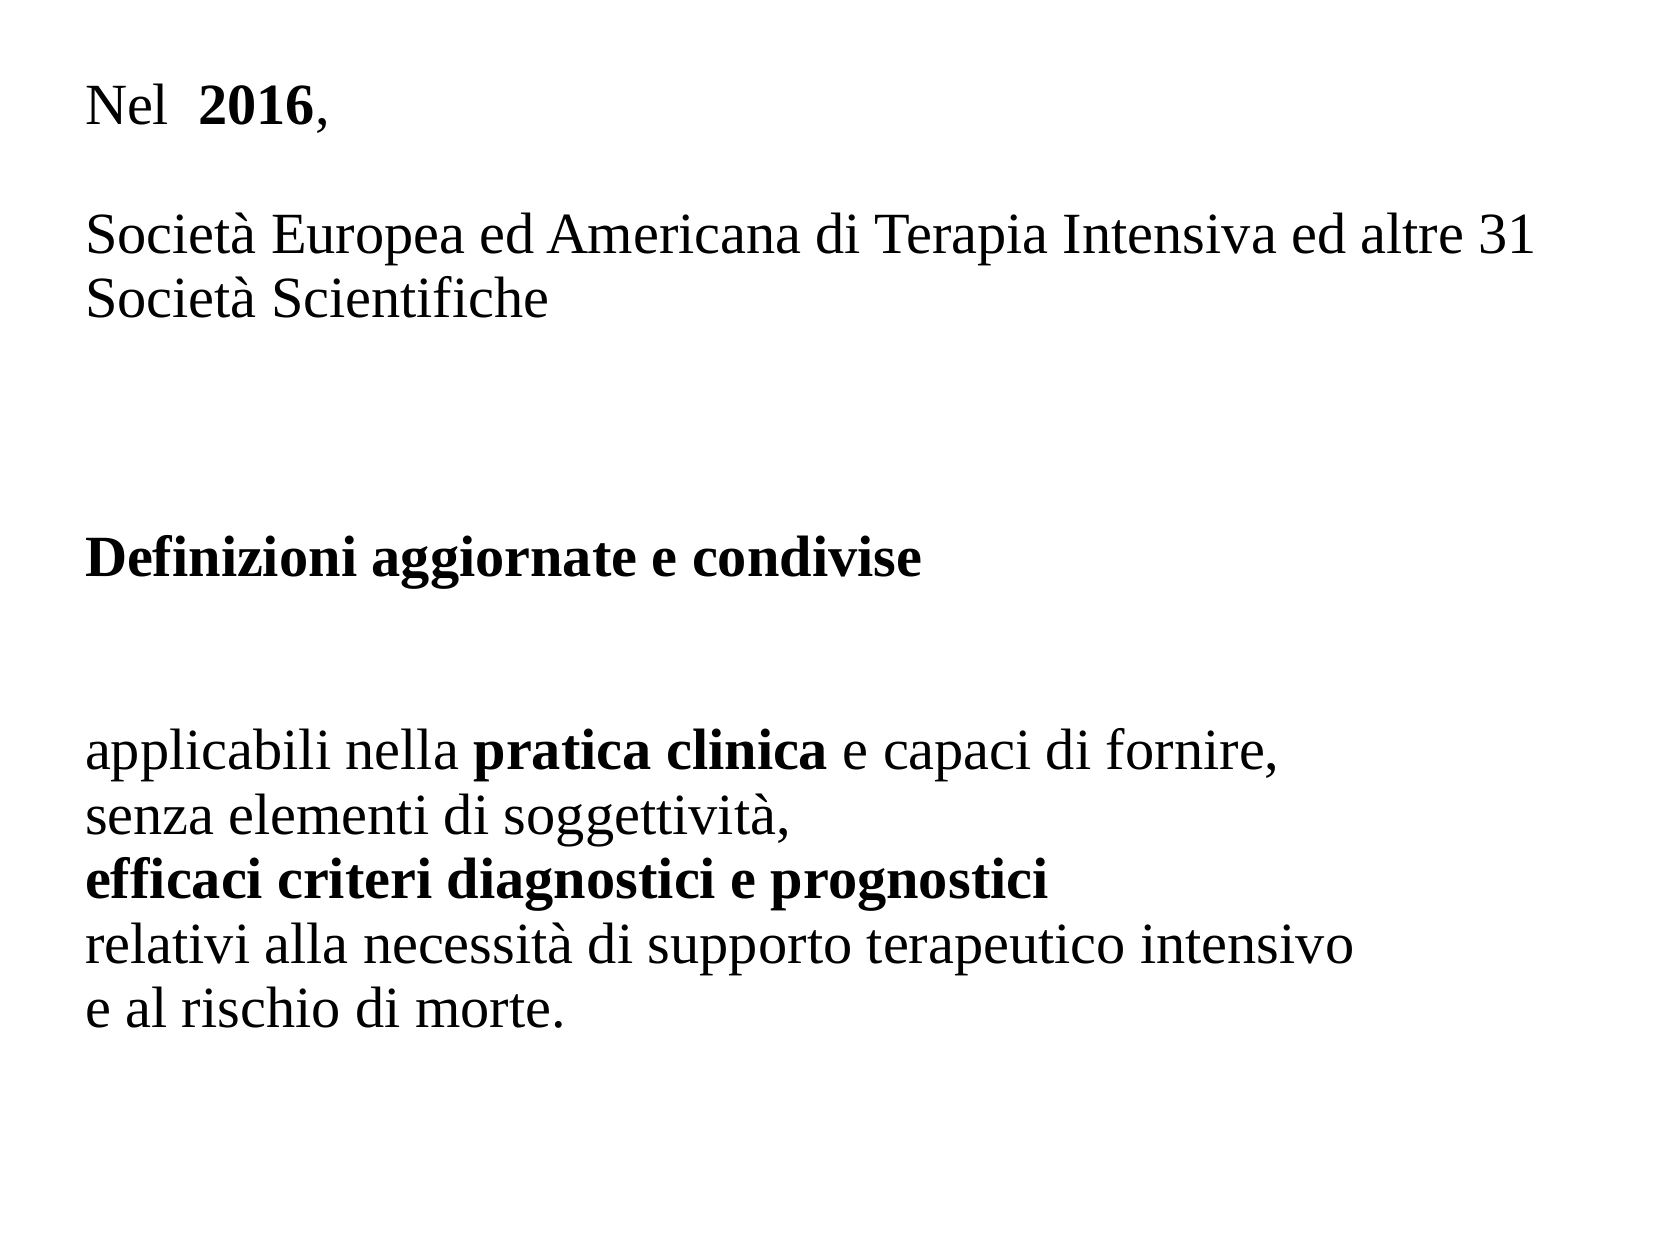

Nel 2016,
Società Europea ed Americana di Terapia Intensiva ed altre 31 Società Scientifiche
Definizioni aggiornate e condivise
applicabili nella pratica clinica e capaci di fornire,
senza elementi di soggettività,
efficaci criteri diagnostici e prognostici
relativi alla necessità di supporto terapeutico intensivo
e al rischio di morte.